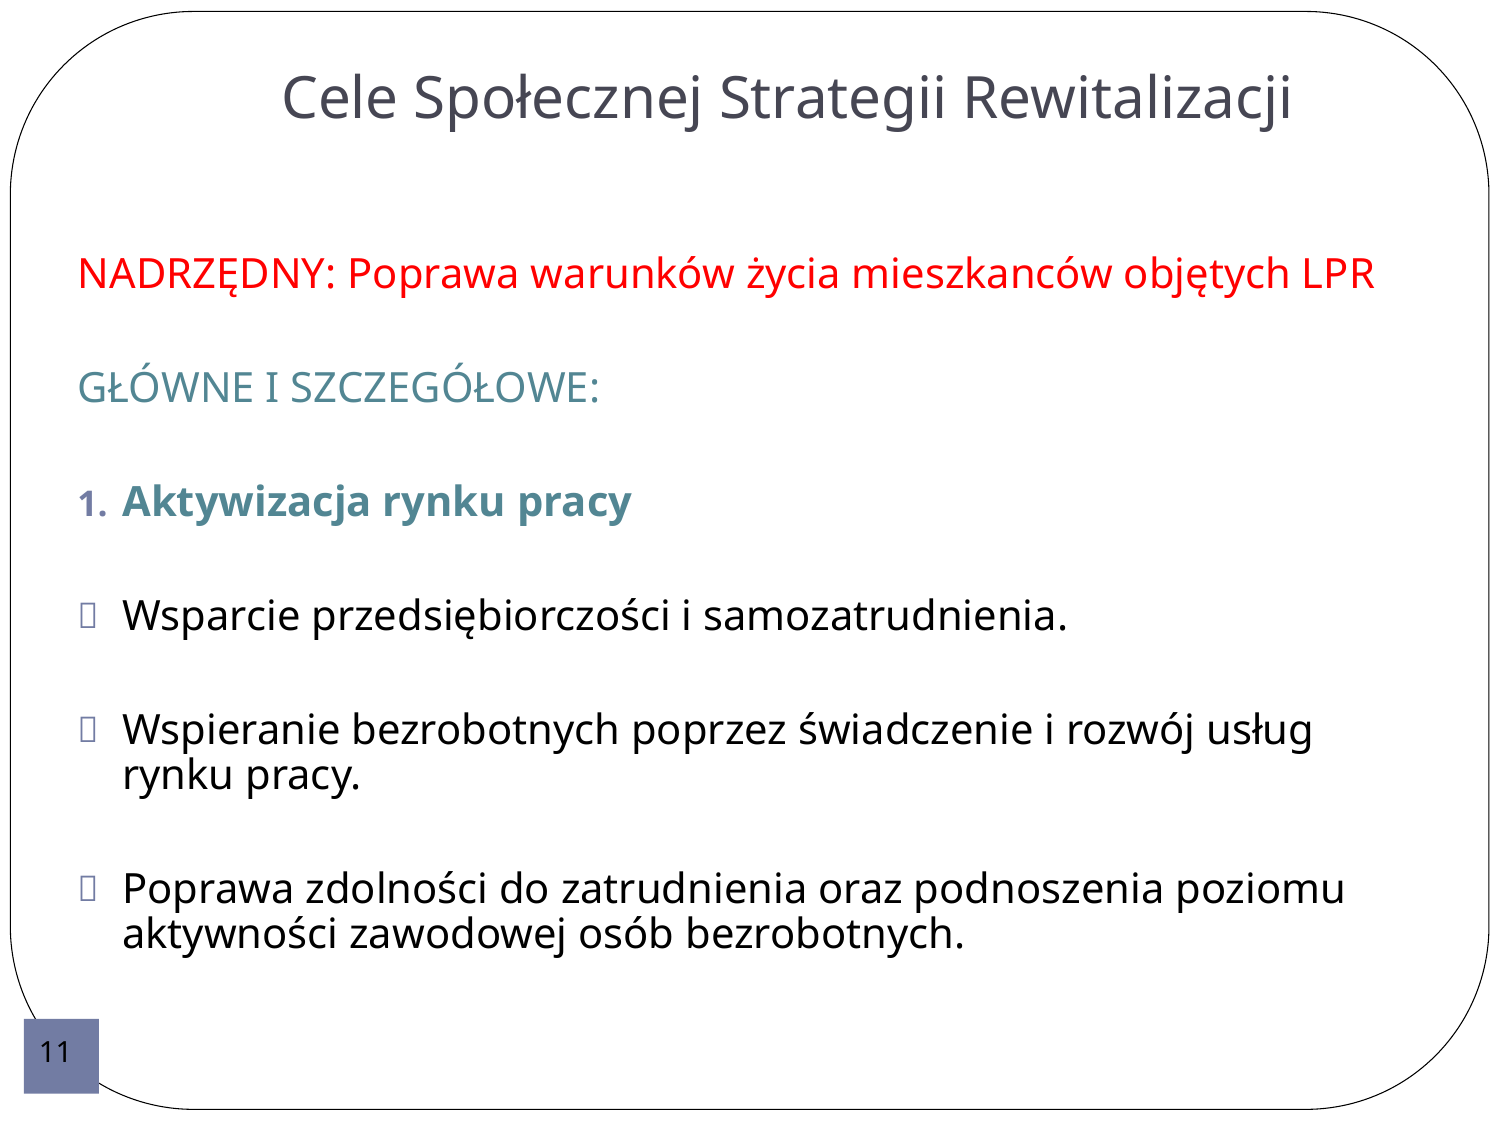

# Cele Społecznej Strategii Rewitalizacji
NADRZĘDNY: Poprawa warunków życia mieszkanców objętych LPR
GŁÓWNE I SZCZEGÓŁOWE:
Aktywizacja rynku pracy
Wsparcie przedsiębiorczości i samozatrudnienia.
Wspieranie bezrobotnych poprzez świadczenie i rozwój usług rynku pracy.
Poprawa zdolności do zatrudnienia oraz podnoszenia poziomu aktywności zawodowej osób bezrobotnych.